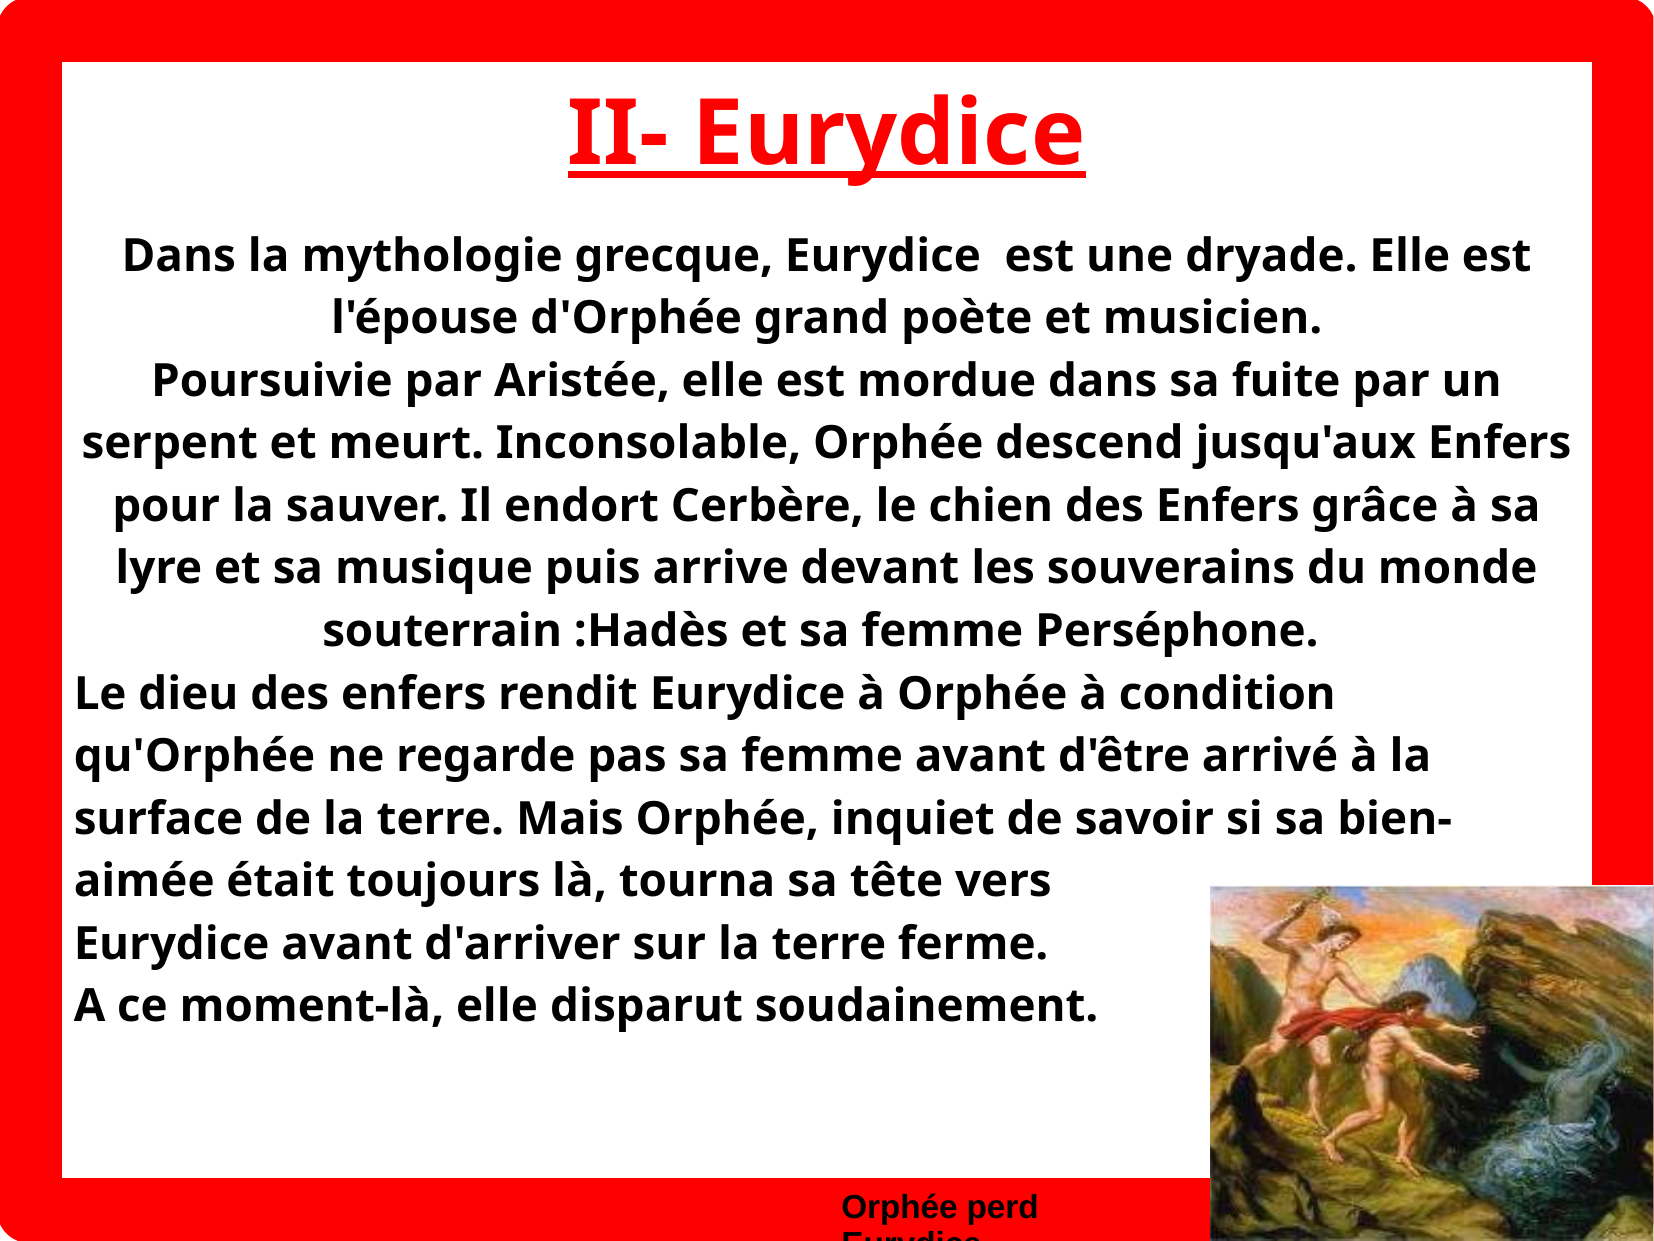

II- Eurydice
Dans la mythologie grecque, Eurydice est une dryade. Elle est l'épouse d'Orphée grand poète et musicien.
Poursuivie par Aristée, elle est mordue dans sa fuite par un serpent et meurt. Inconsolable, Orphée descend jusqu'aux Enfers pour la sauver. Il endort Cerbère, le chien des Enfers grâce à sa lyre et sa musique puis arrive devant les souverains du monde souterrain :Hadès et sa femme Perséphone.
Le dieu des enfers rendit Eurydice à Orphée à condition qu'Orphée ne regarde pas sa femme avant d'être arrivé à la surface de la terre. Mais Orphée, inquiet de savoir si sa bien-aimée était toujours là, tourna sa tête vers
Eurydice avant d'arriver sur la terre ferme.
A ce moment-là, elle disparut soudainement.
Orphée perd Eurydice